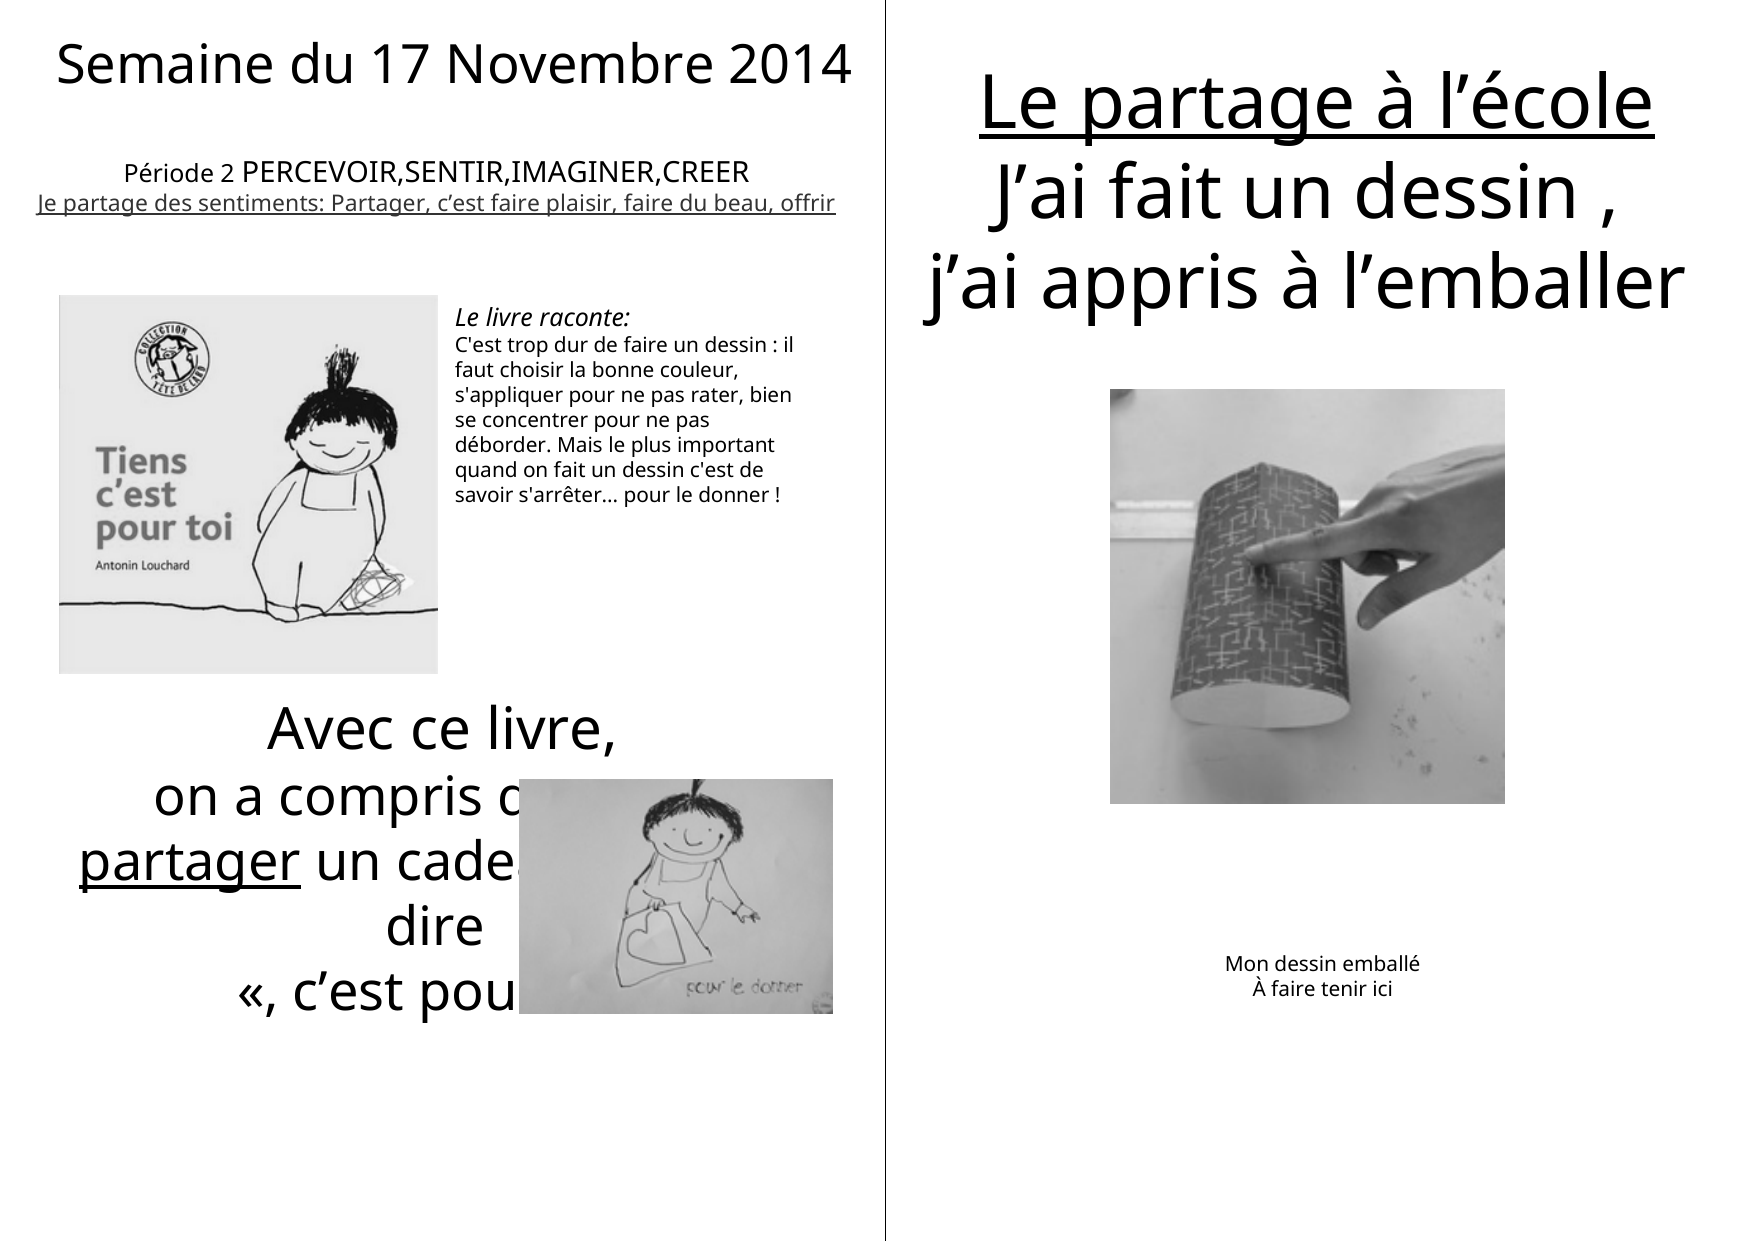

Semaine du 17 Novembre 2014
Le partage à l’école
J’ai fait un dessin ,
j’ai appris à l’emballer
Période 2 PERCEVOIR,SENTIR,IMAGINER,CREER
Je partage des sentiments: Partager, c’est faire plaisir, faire du beau, offrir
Le livre raconte:
C'est trop dur de faire un dessin : il faut choisir la bonne couleur, s'appliquer pour ne pas rater, bien se concentrer pour ne pas déborder. Mais le plus important quand on fait un dessin c'est de savoir s'arrêter... pour le donner !
Avec ce livre,
on a compris que pour
partager un cadeau, on peut dire
«, c’est pour toi»
Mon dessin emballé
À faire tenir ici